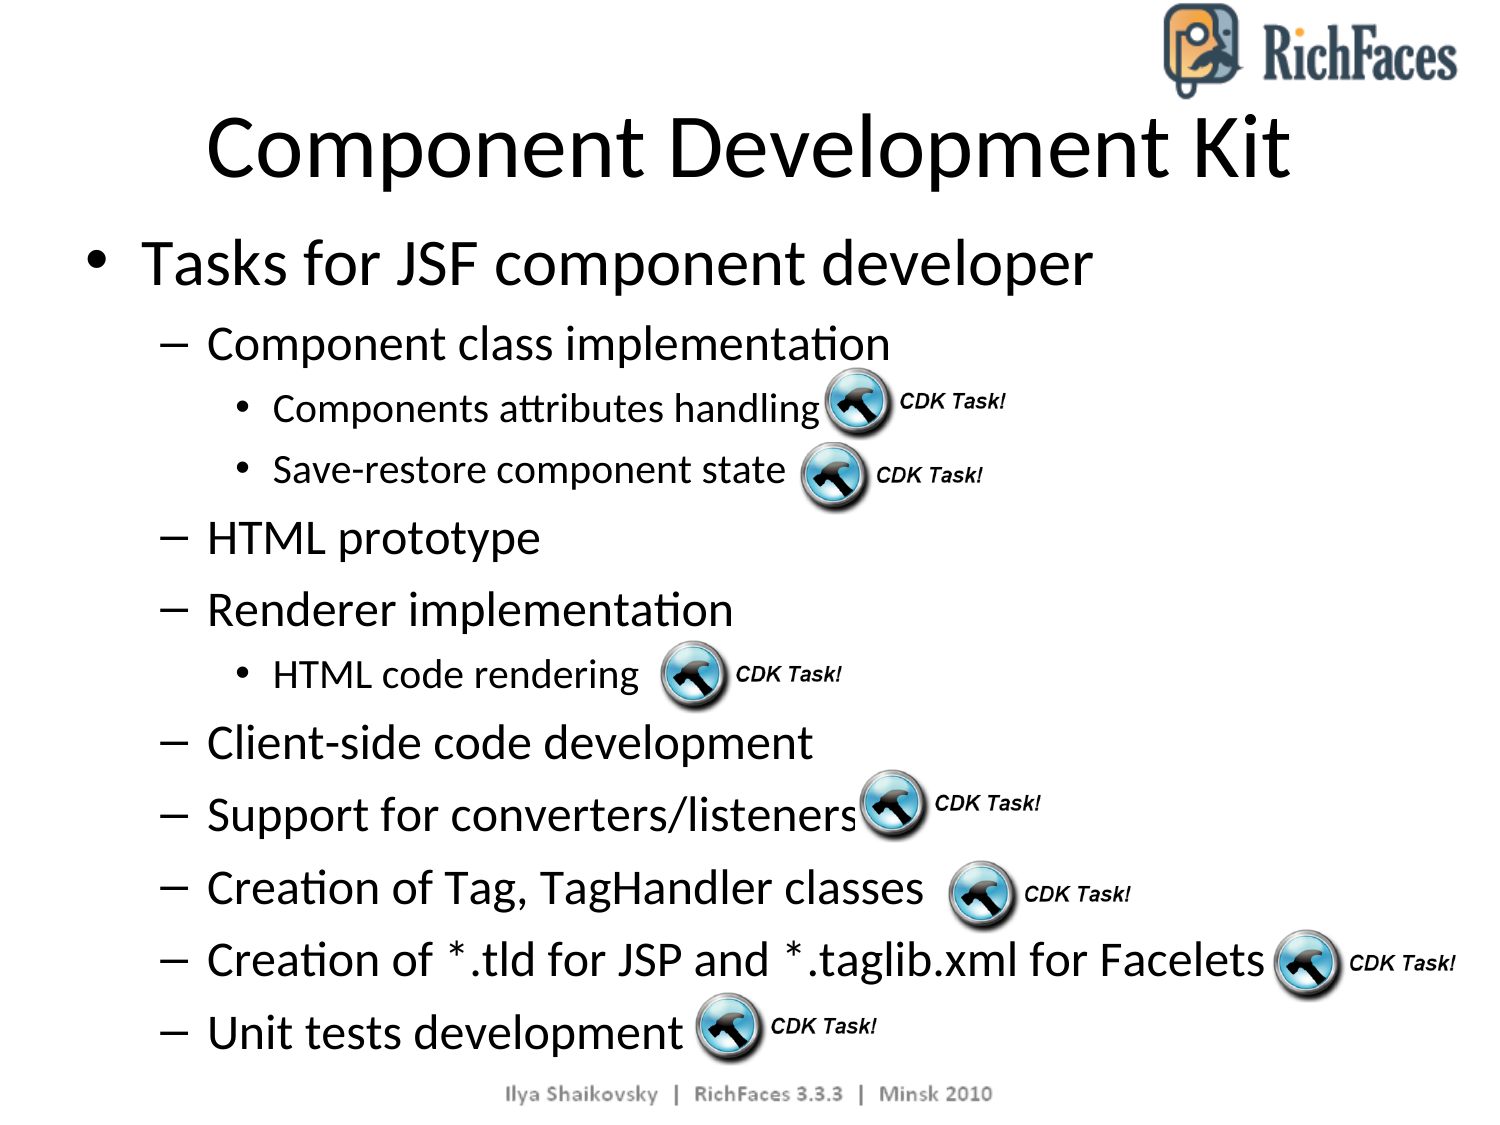

# Component Development Kit
Tasks for JSF component developer
Component class implementation
Components attributes handling
Save-restore component state
HTML prototype
Renderer implementation
HTML code rendering
Client-side code development
Support for converters/listeners
Creation of Tag, TagHandler classes
Creation of *.tld for JSP and *.taglib.xml for Facelets
Unit tests development